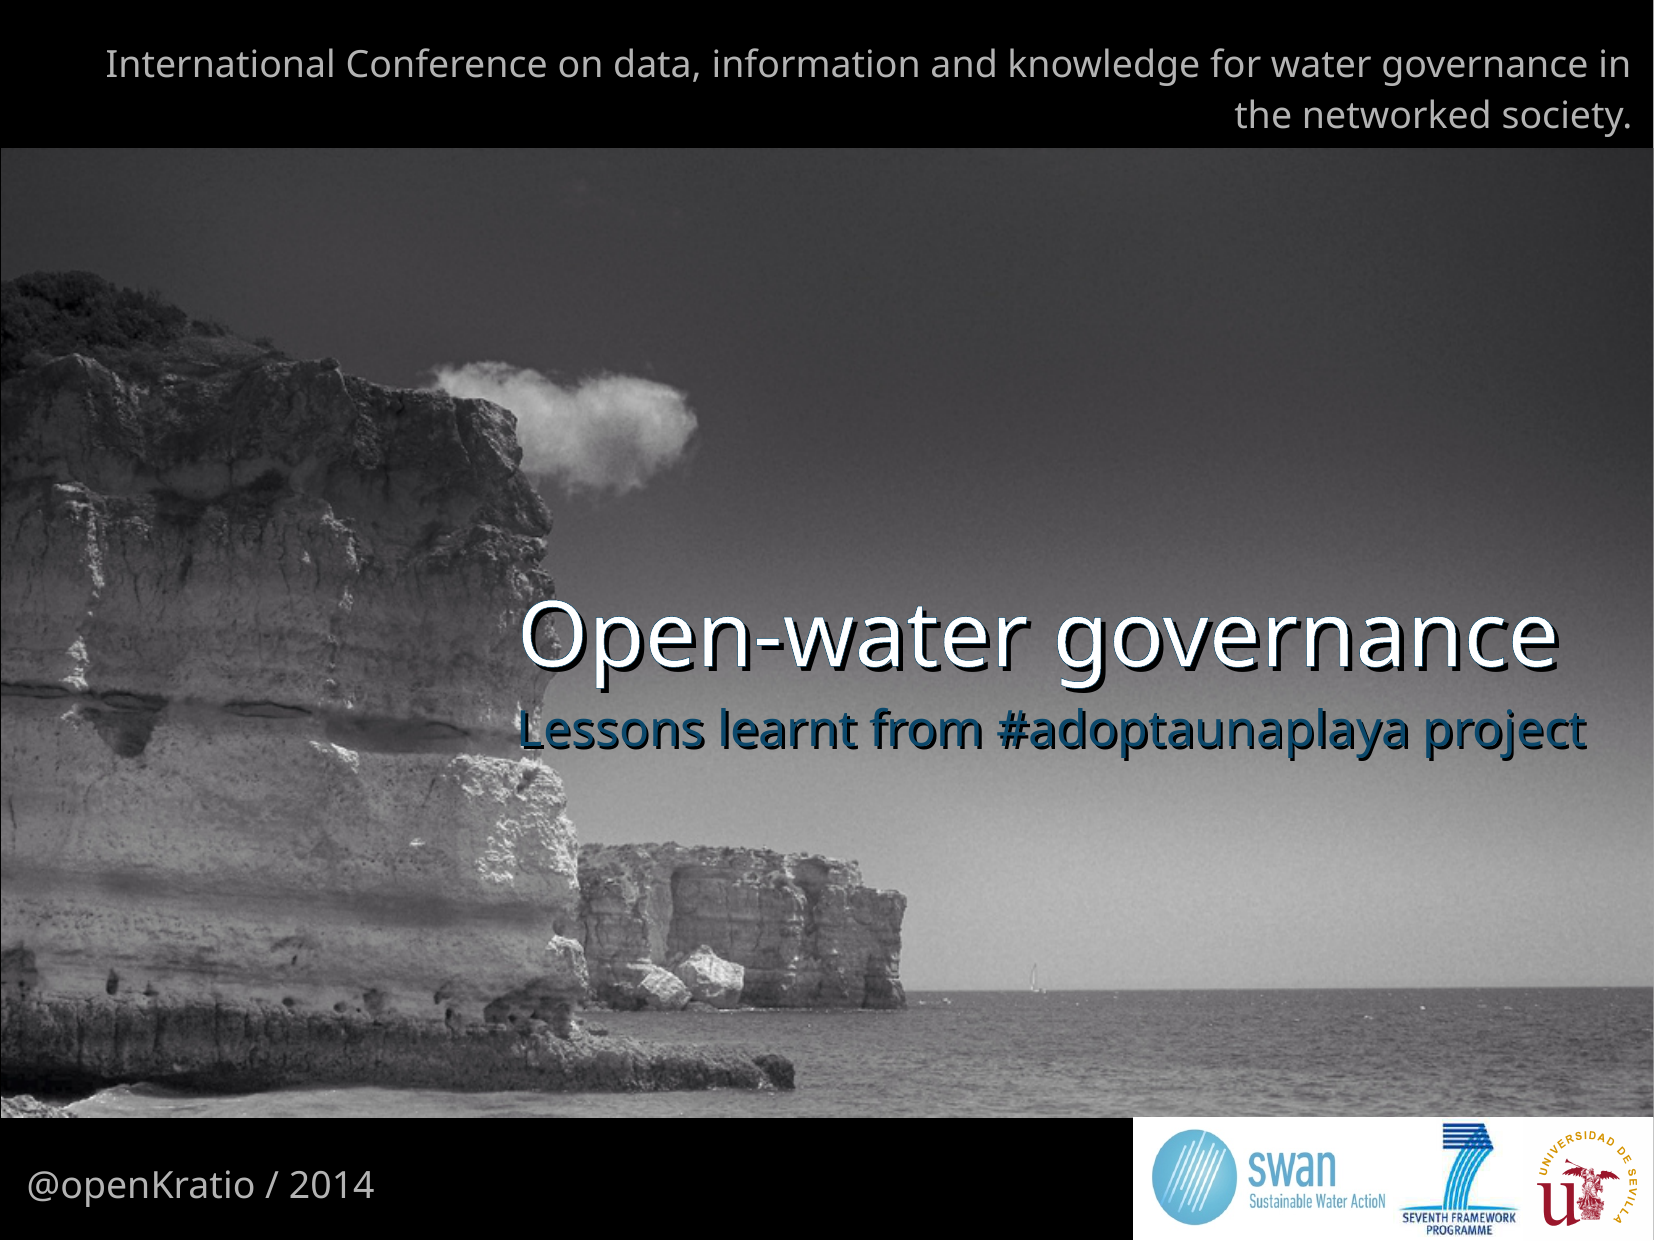

International Conference on data, information and knowledge for water governance in the networked society.
Open-water governance
Lessons learnt from #adoptaunaplaya project
@openKratio / 2014